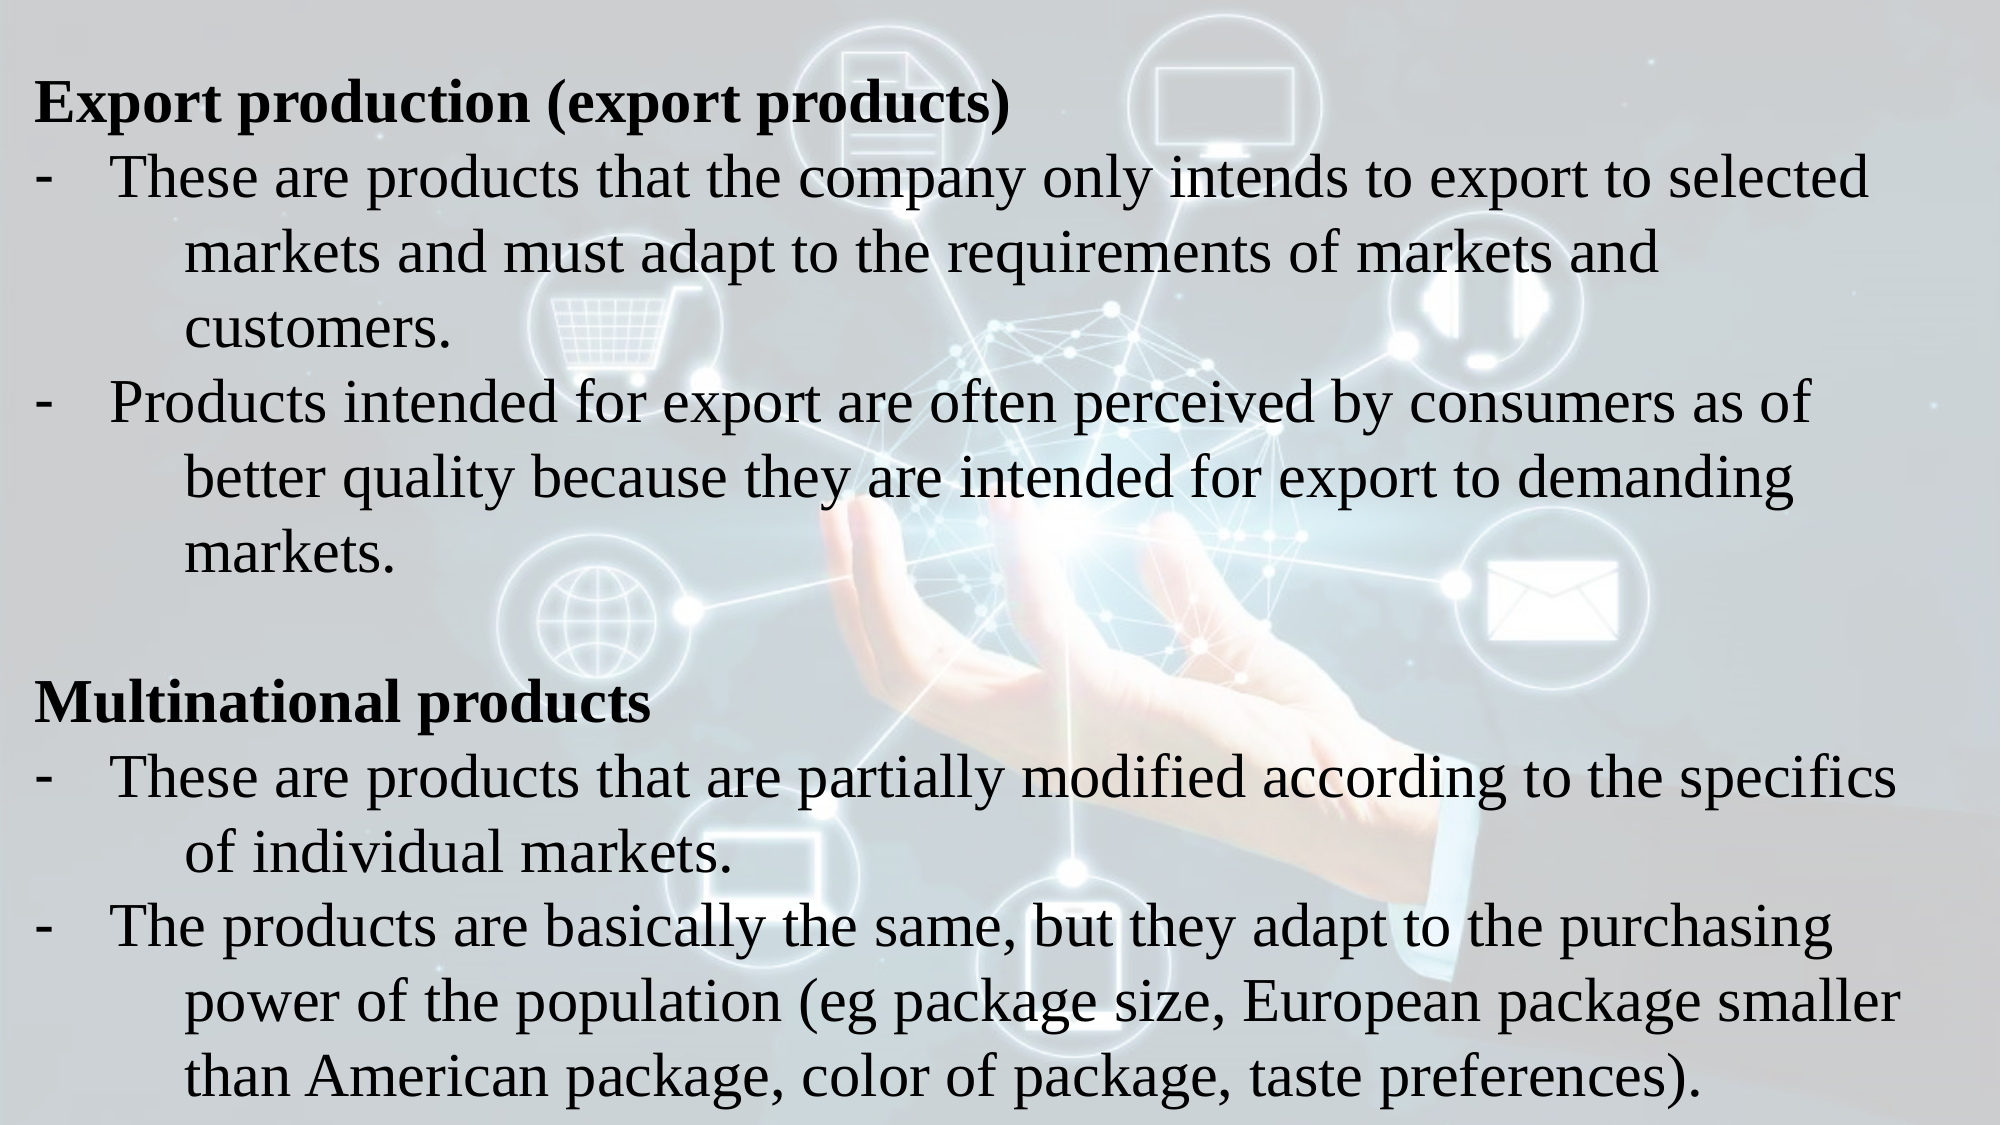

Export production (export products)
These are products that the company only intends to export to selected markets and must adapt to the requirements of markets and customers.
Products intended for export are often perceived by consumers as of better quality because they are intended for export to demanding markets.
Multinational products
These are products that are partially modified according to the specifics of individual markets.
The products are basically the same, but they adapt to the purchasing power of the population (eg package size, European package smaller than American package, color of package, taste preferences).